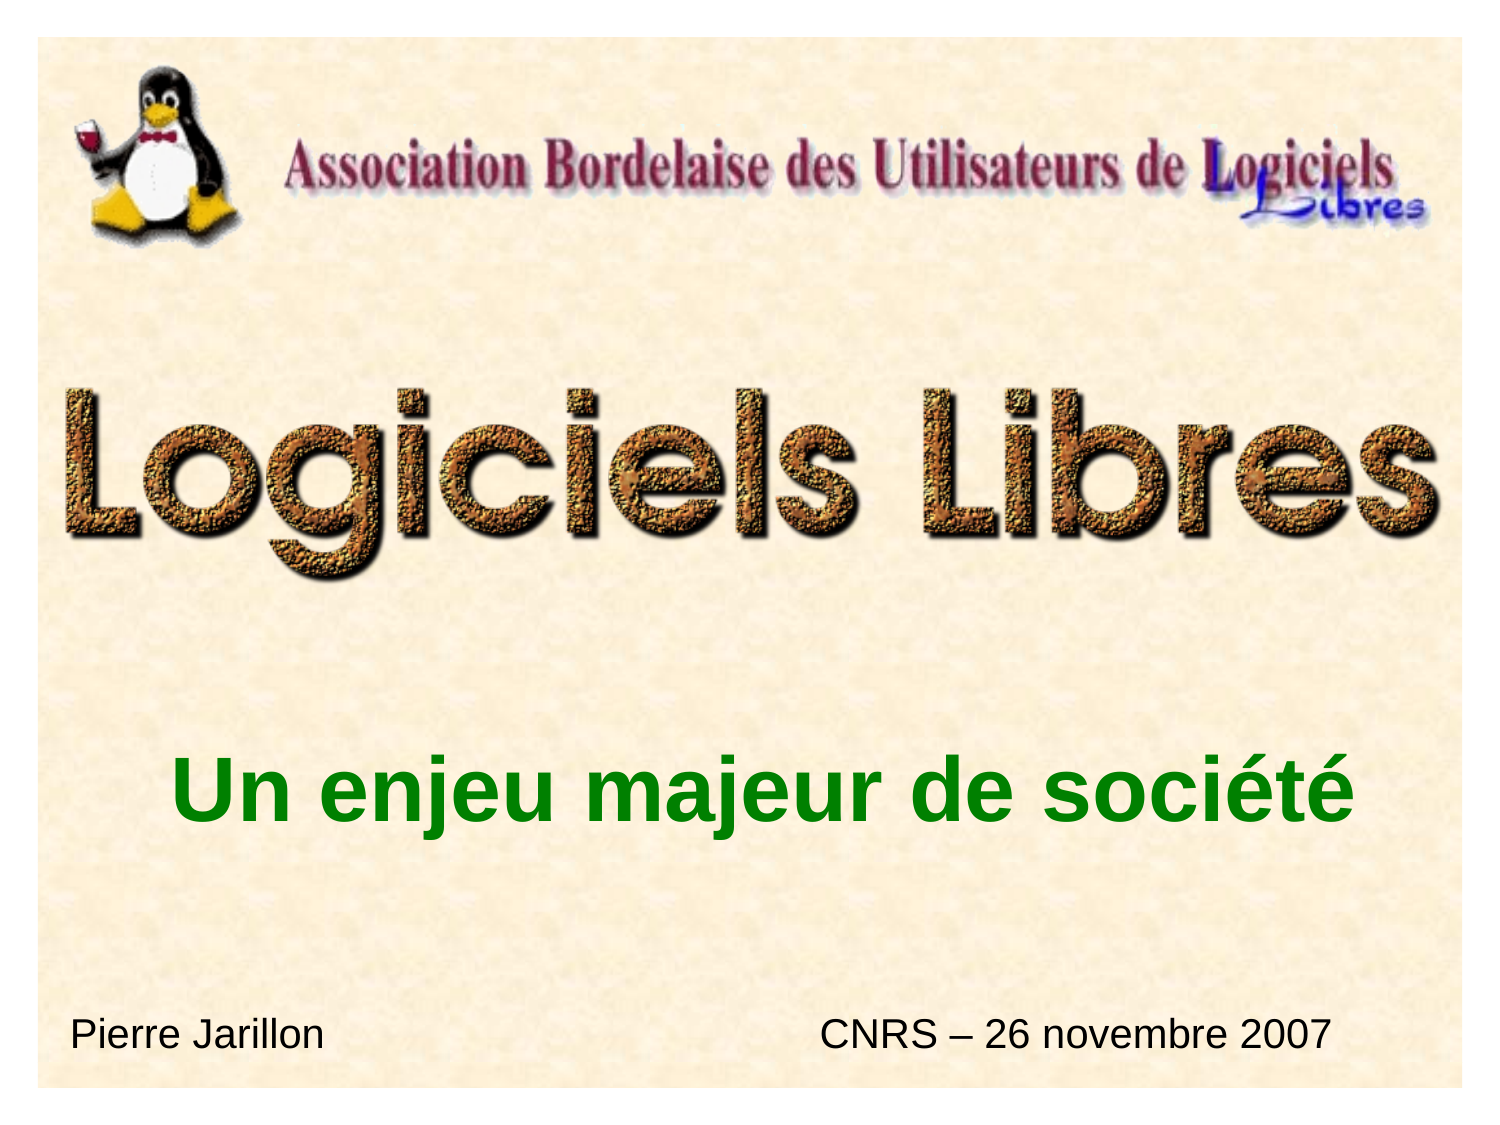

Un enjeu majeur de société
Pierre Jarillon 							 CNRS – 26 novembre 2007